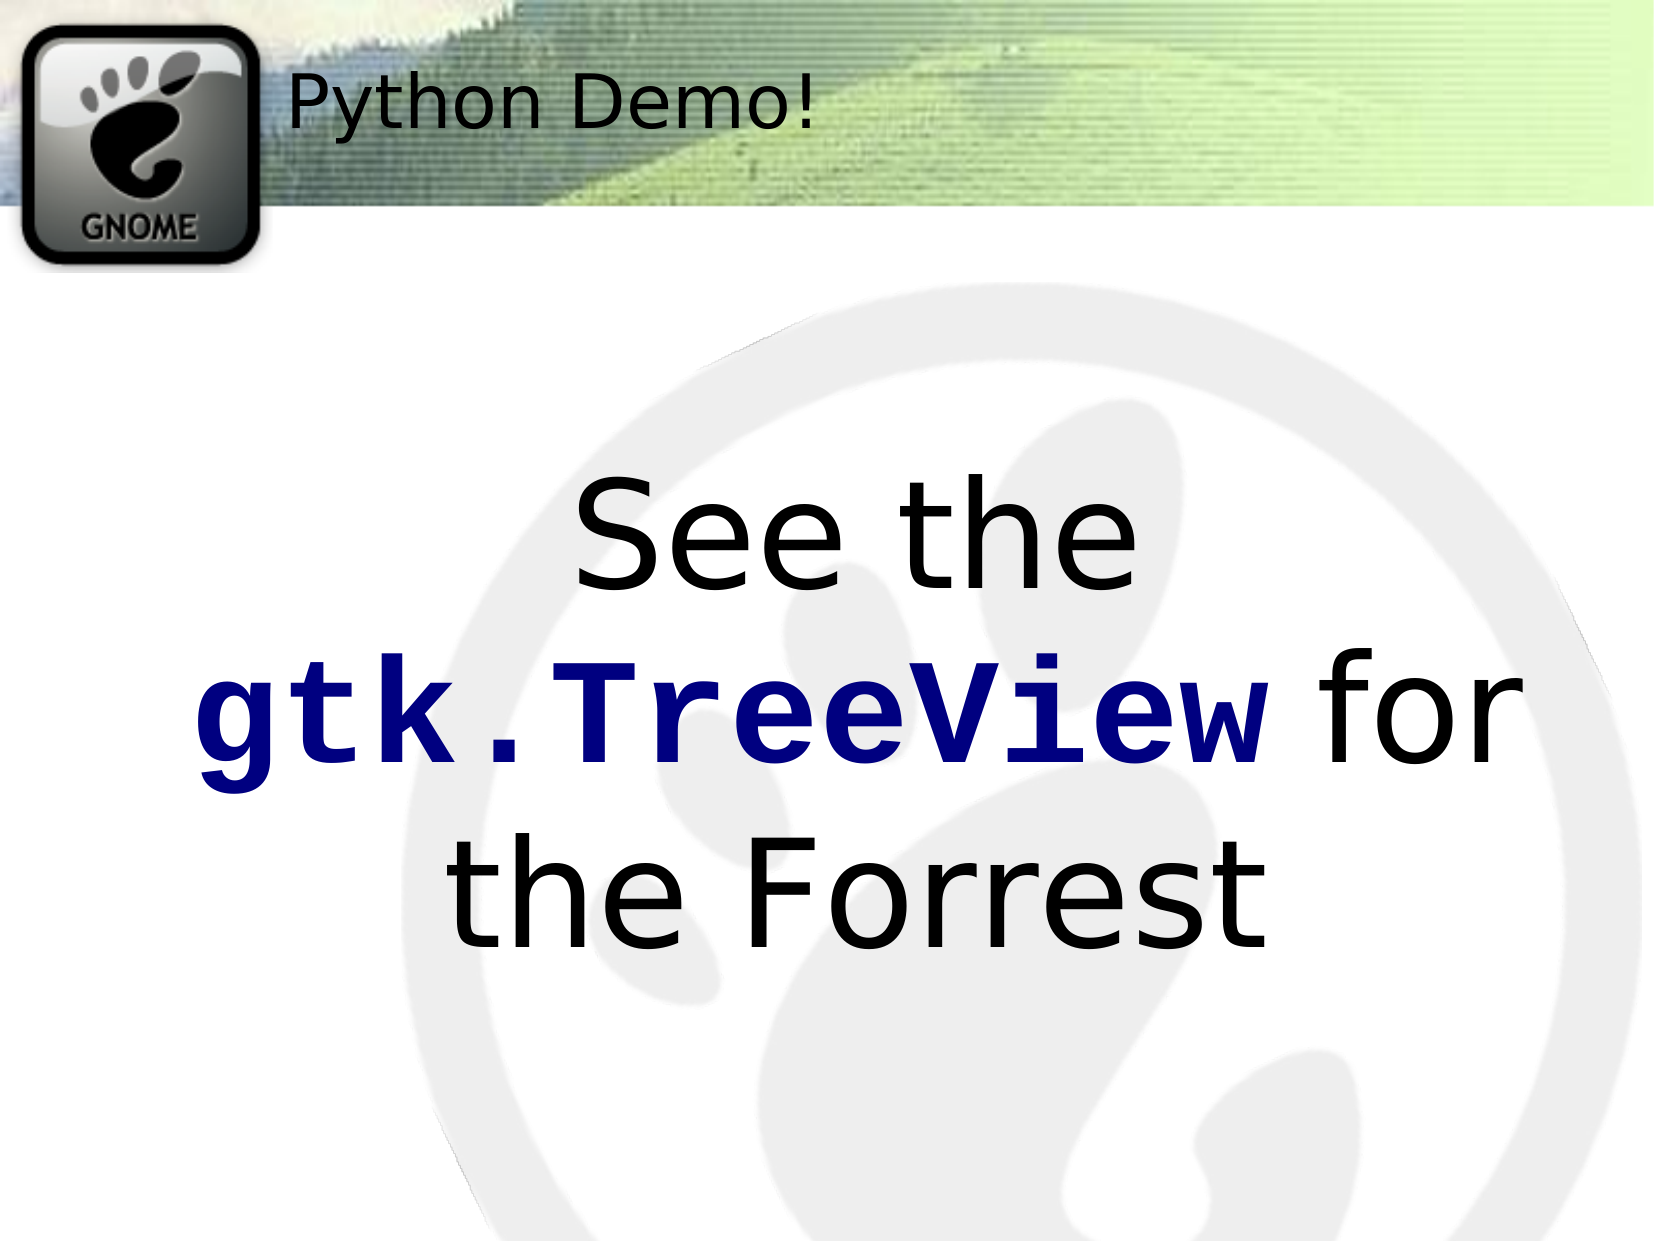

# Python Demo!
See the gtk.TreeView for the Forrest